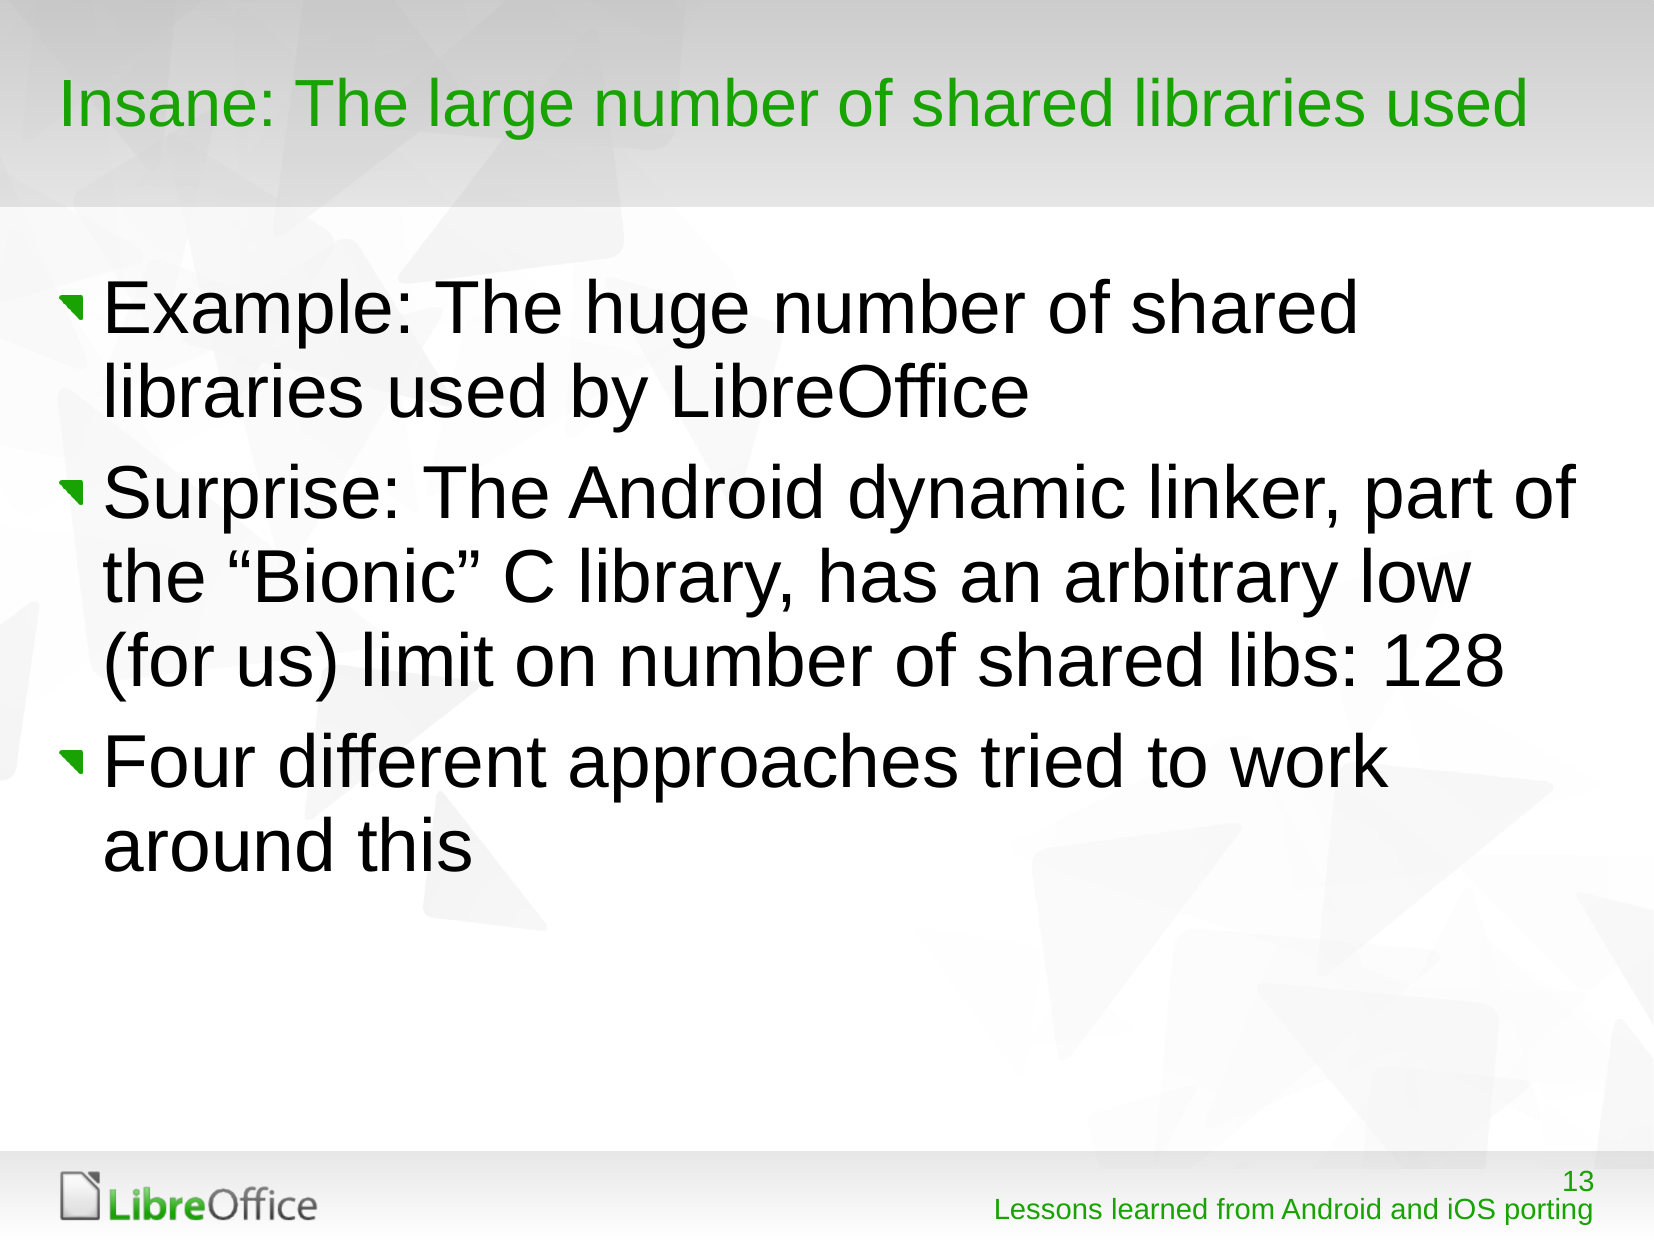

# Insane: The large number of shared libraries used
I
Example: The huge number of shared libraries used by LibreOffice
Surprise: The Android dynamic linker, part of the “Bionic” C library, has an arbitrary low (for us) limit on number of shared libs: 128
Four different approaches tried to work around this
13
Lessons learned from Android and iOS porting